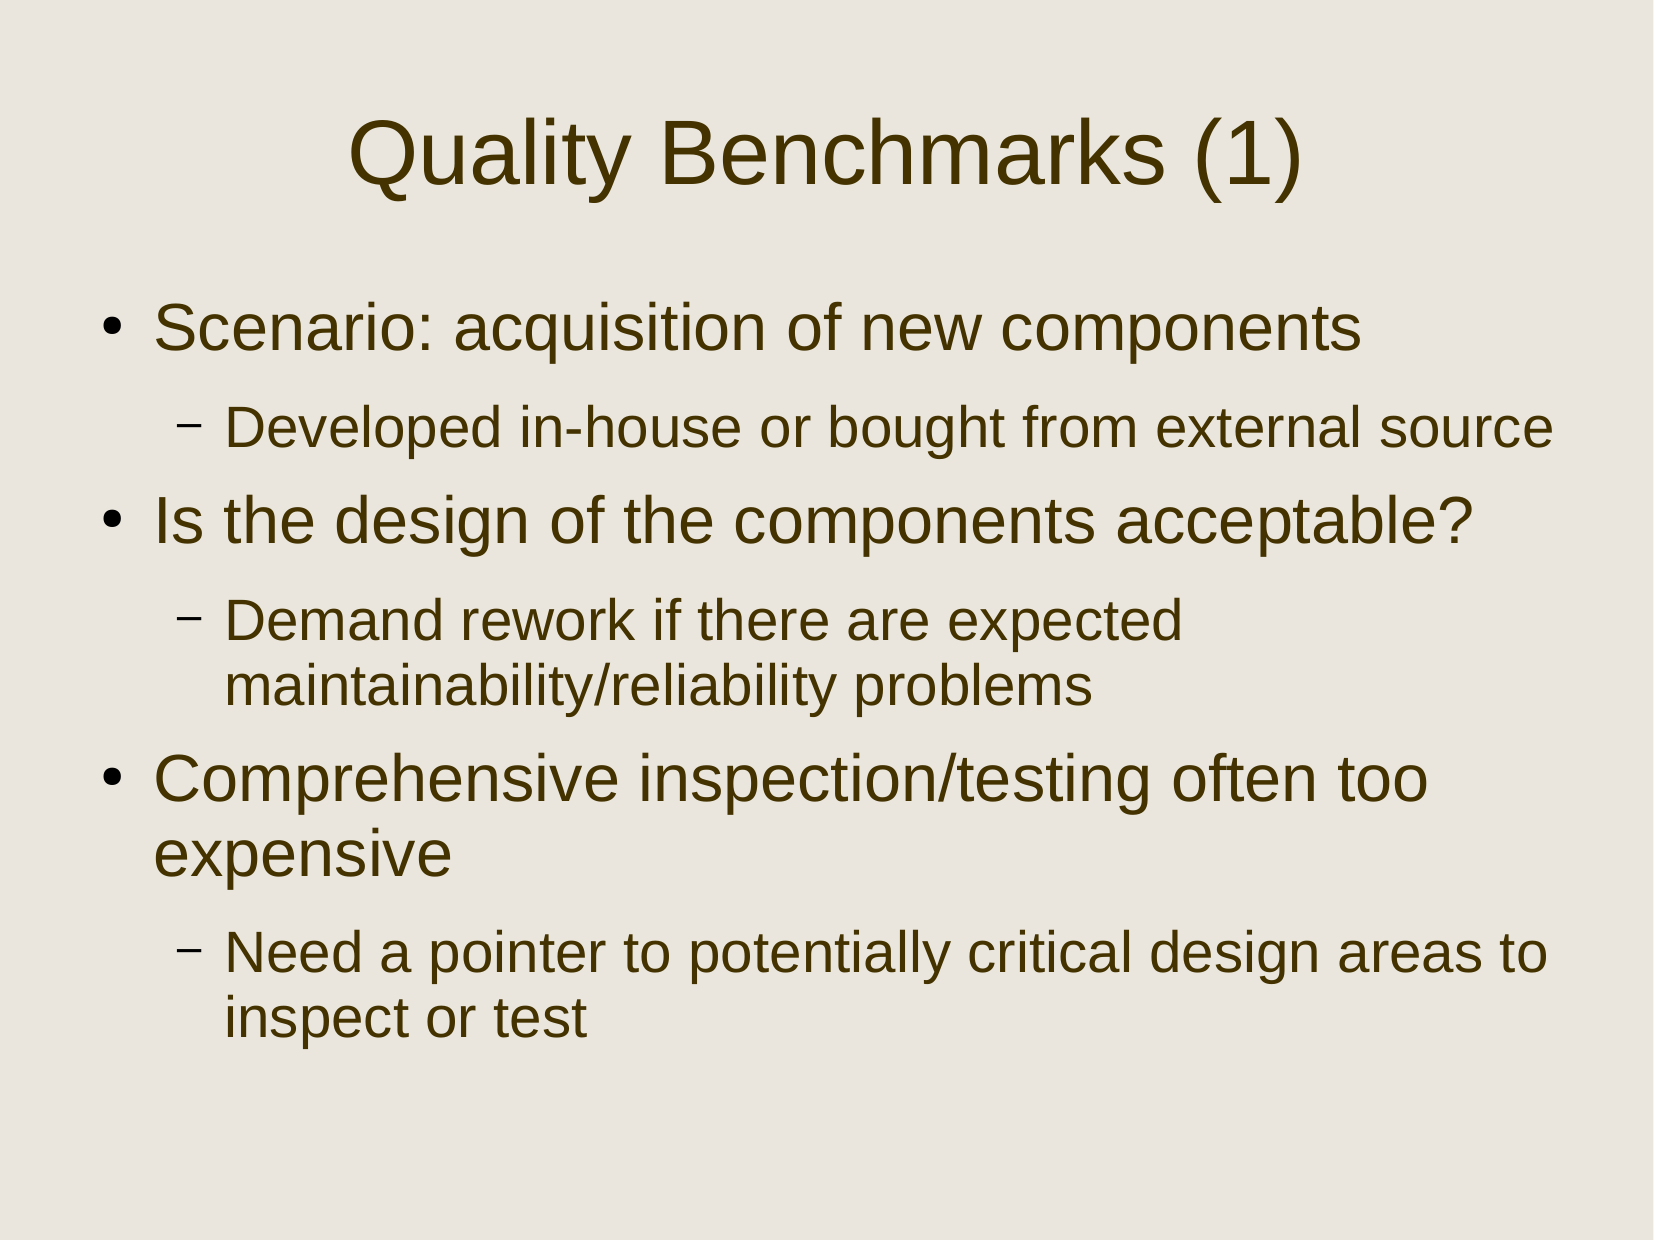

# Quality Benchmarks (1)
Scenario: acquisition of new components
Developed in-house or bought from external source
Is the design of the components acceptable?
Demand rework if there are expected maintainability/reliability problems
Comprehensive inspection/testing often too expensive
Need a pointer to potentially critical design areas to inspect or test